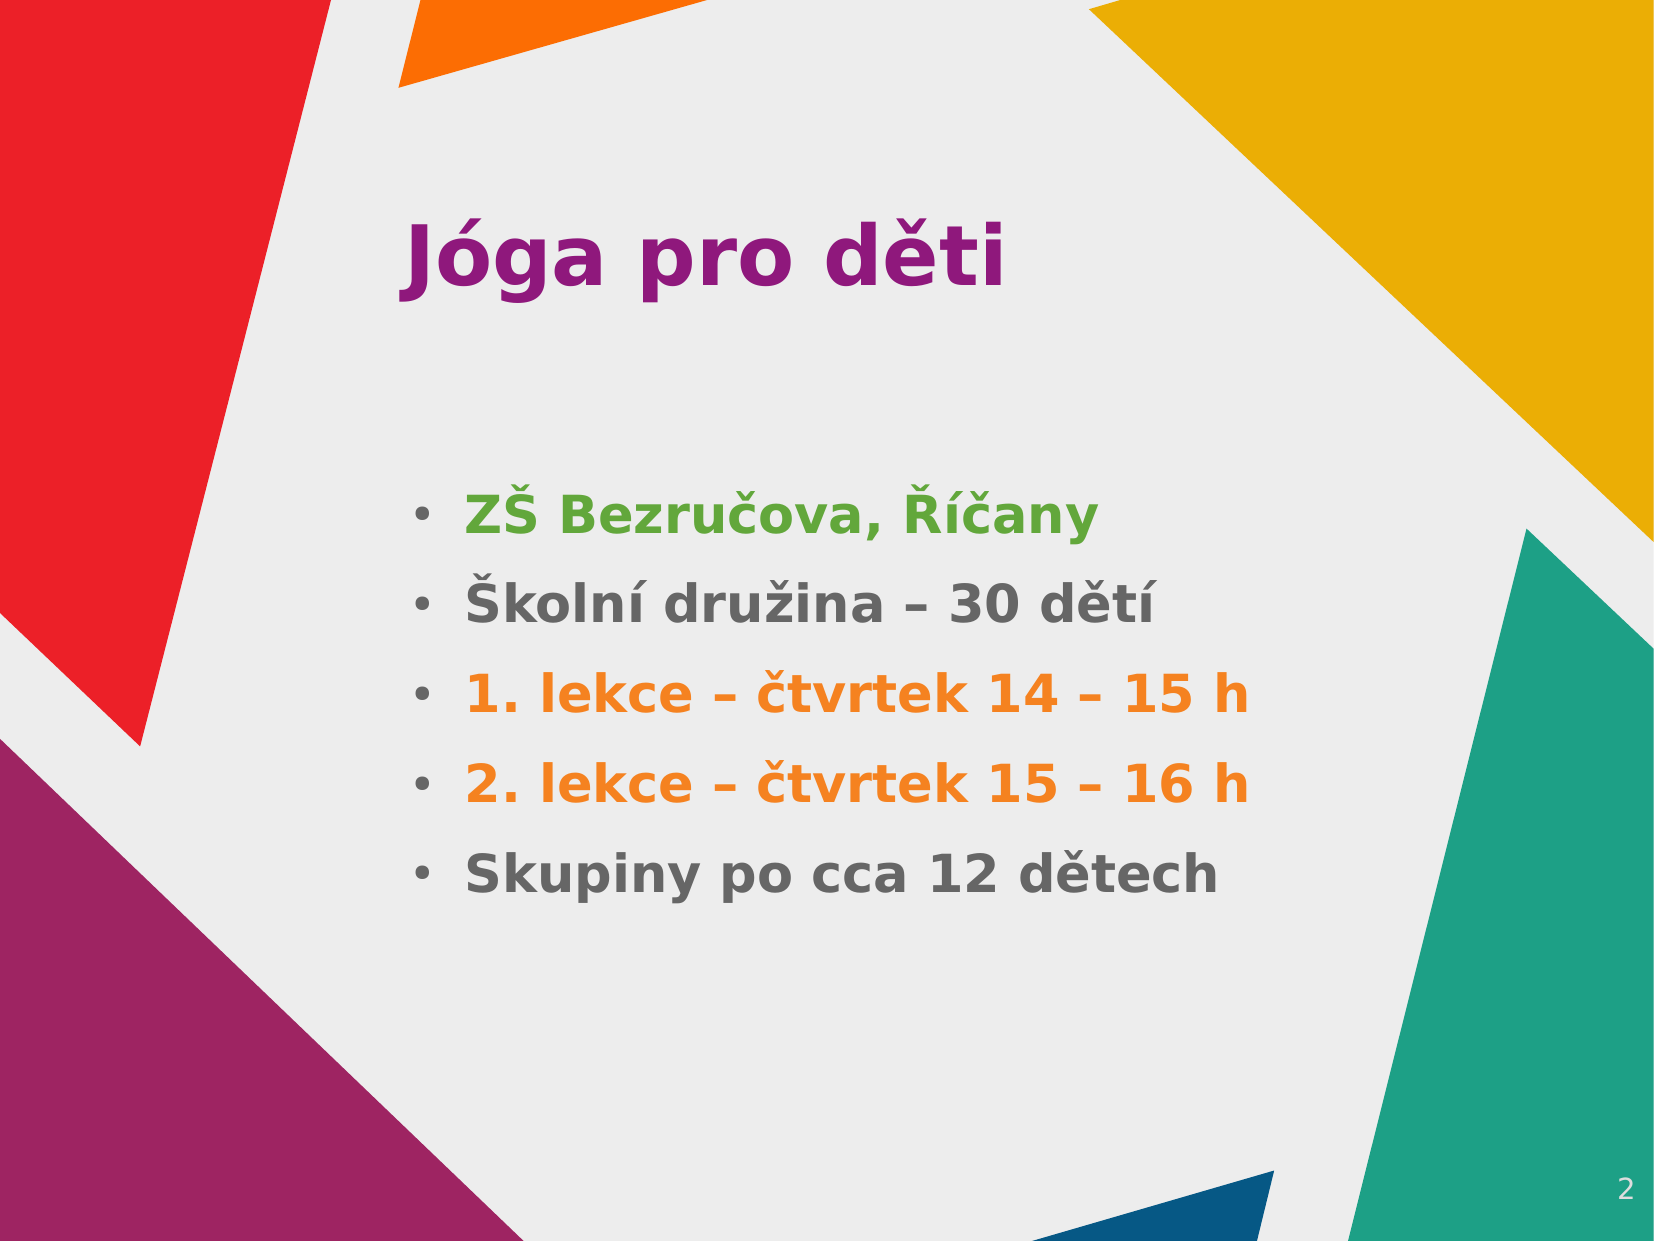

# Jóga pro děti
ZŠ Bezručova, Říčany
Školní družina – 30 dětí
1. lekce – čtvrtek 14 – 15 h
2. lekce – čtvrtek 15 – 16 h
Skupiny po cca 12 dětech
2